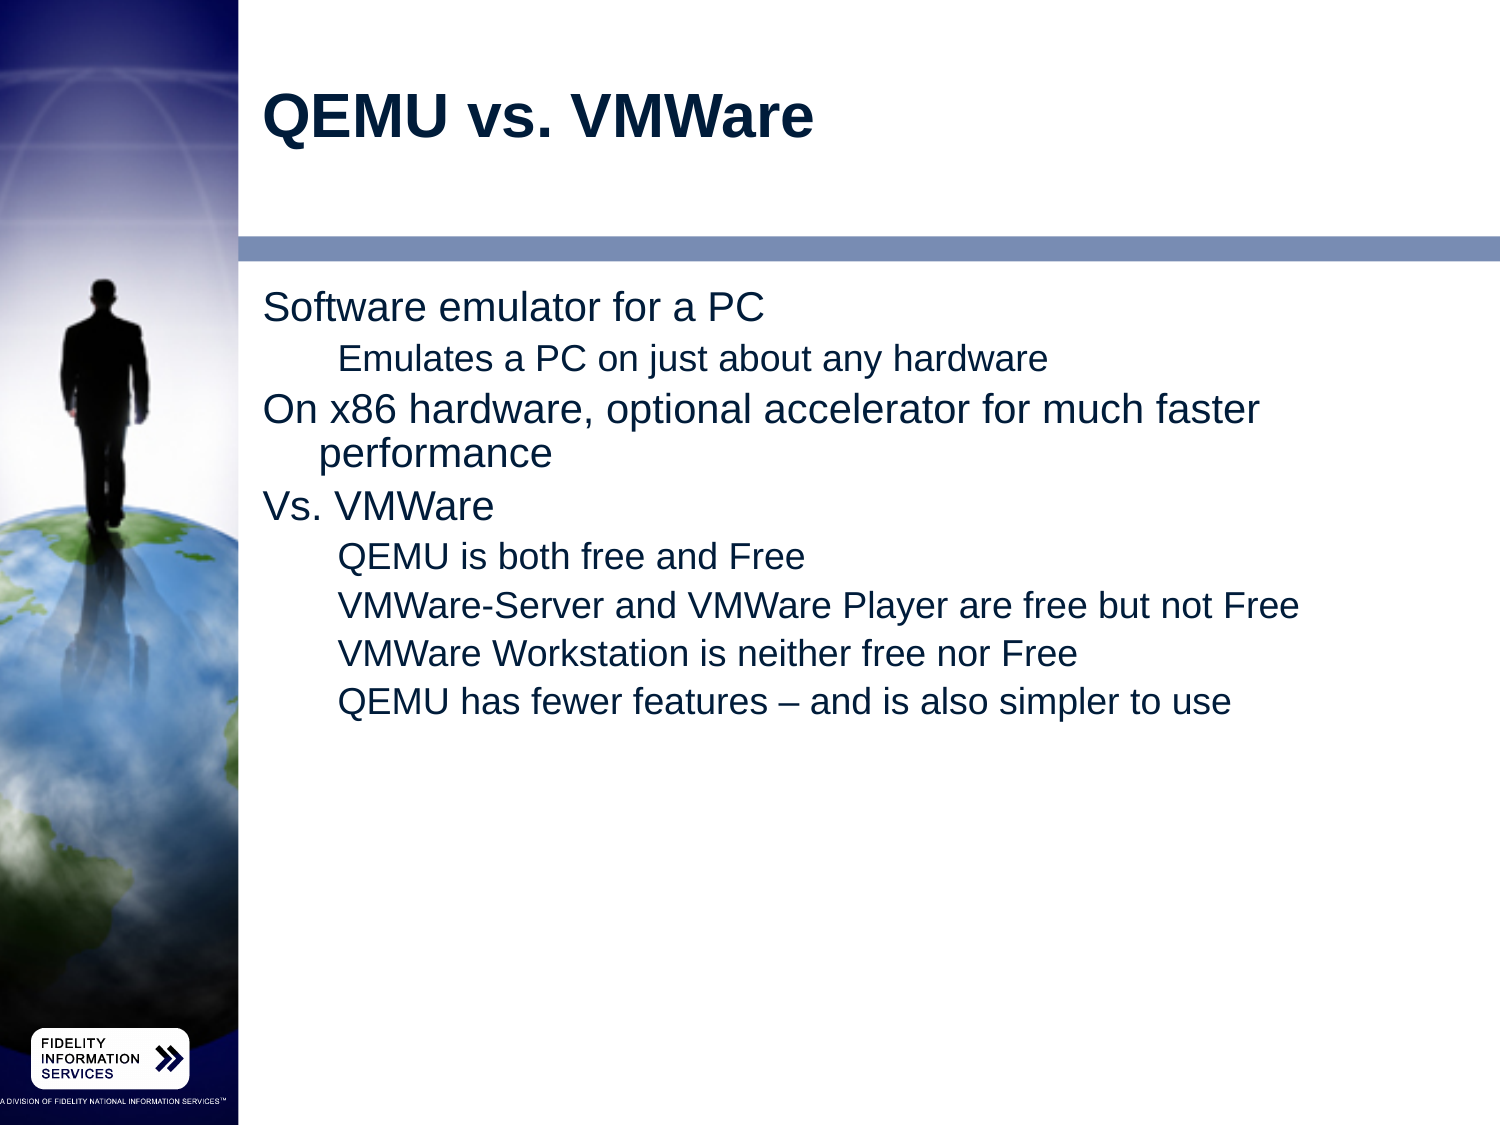

# QEMU vs. VMWare
Software emulator for a PC
Emulates a PC on just about any hardware
On x86 hardware, optional accelerator for much faster performance
Vs. VMWare
QEMU is both free and Free
VMWare-Server and VMWare Player are free but not Free
VMWare Workstation is neither free nor Free
QEMU has fewer features – and is also simpler to use